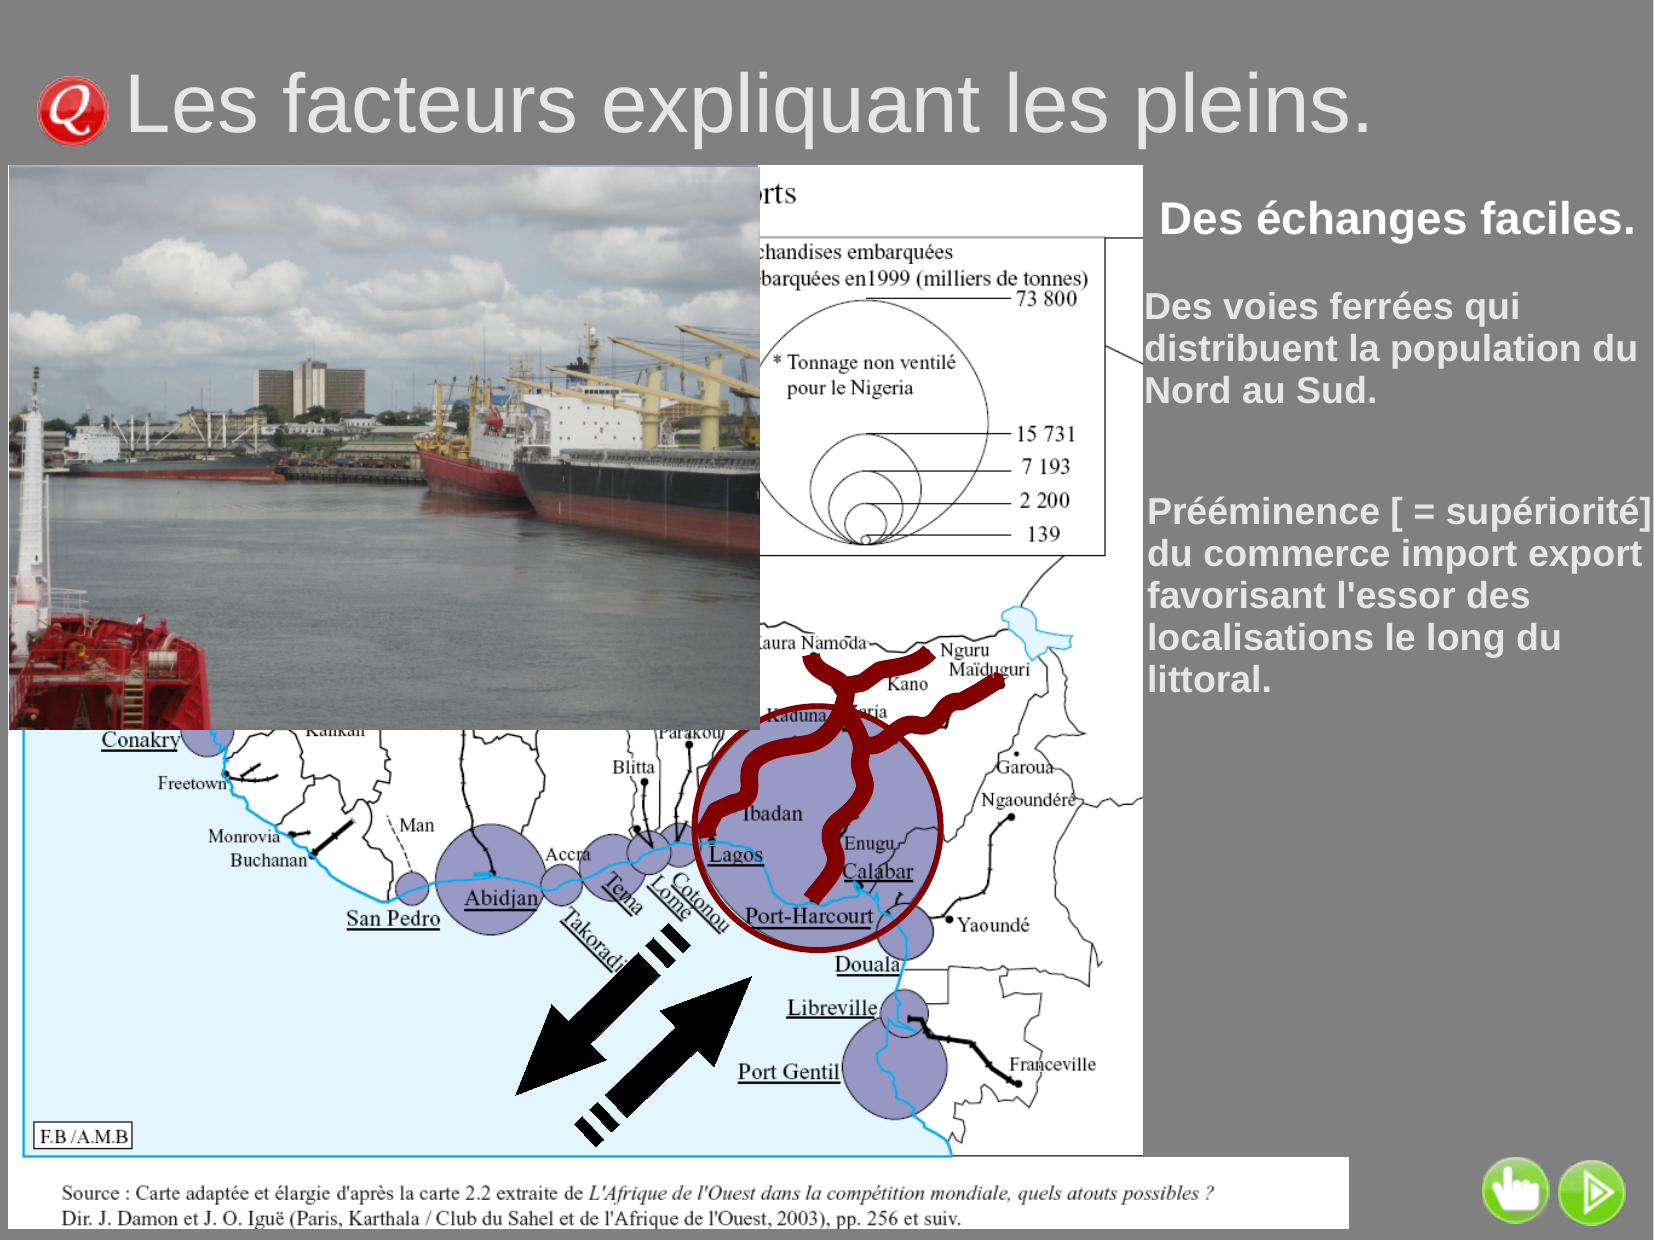

# Les facteurs expliquant les pleins.
Des échanges faciles.
Des voies ferrées qui
distribuent la population du
Nord au Sud.
Prééminence [ = supériorité]
du commerce import export
favorisant l'essor des
localisations le long du
littoral.